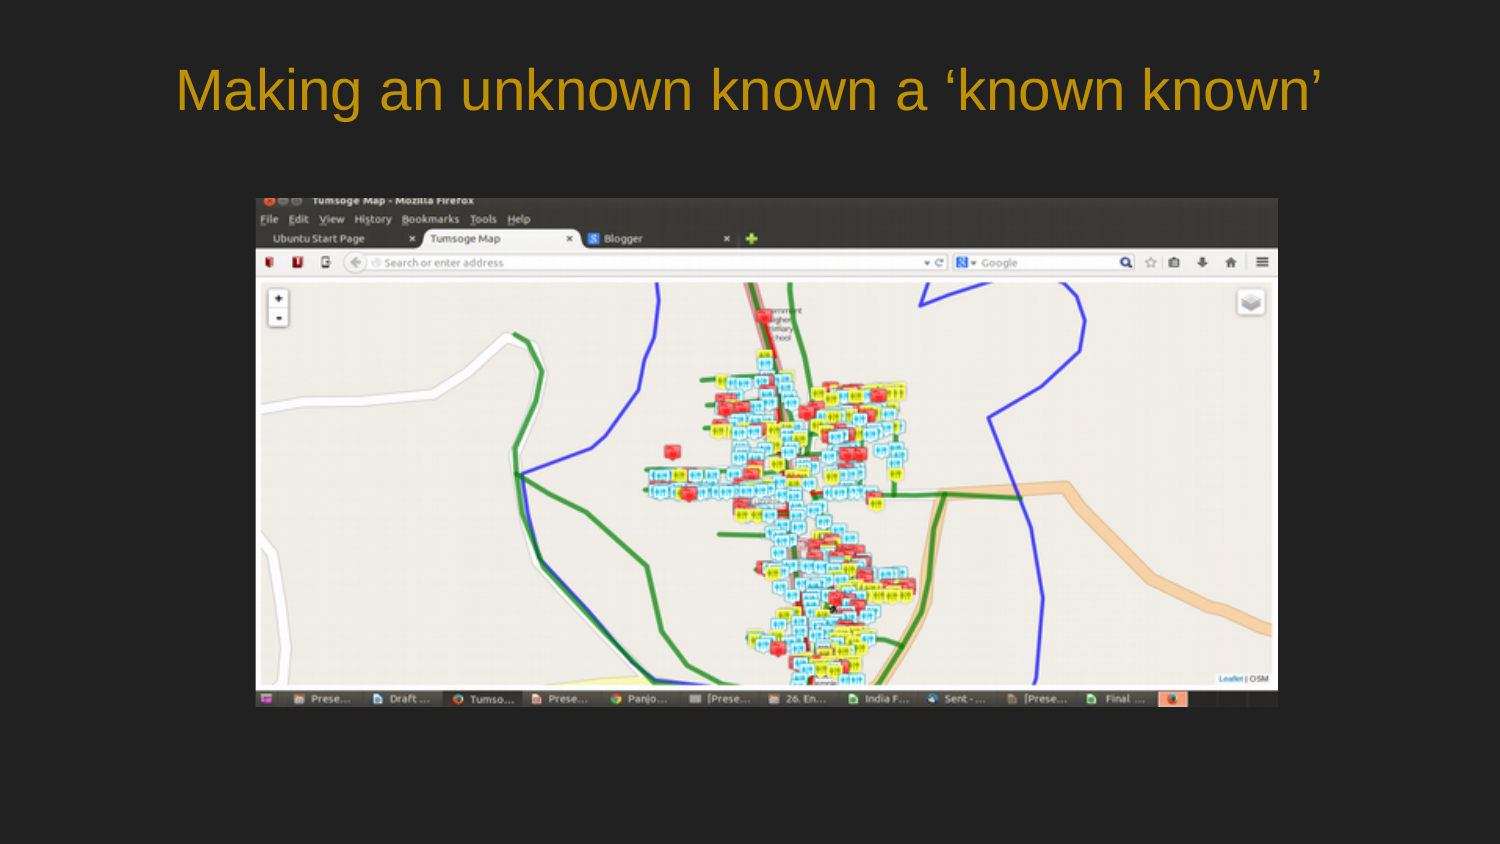

# Making an unknown known a ‘known known’